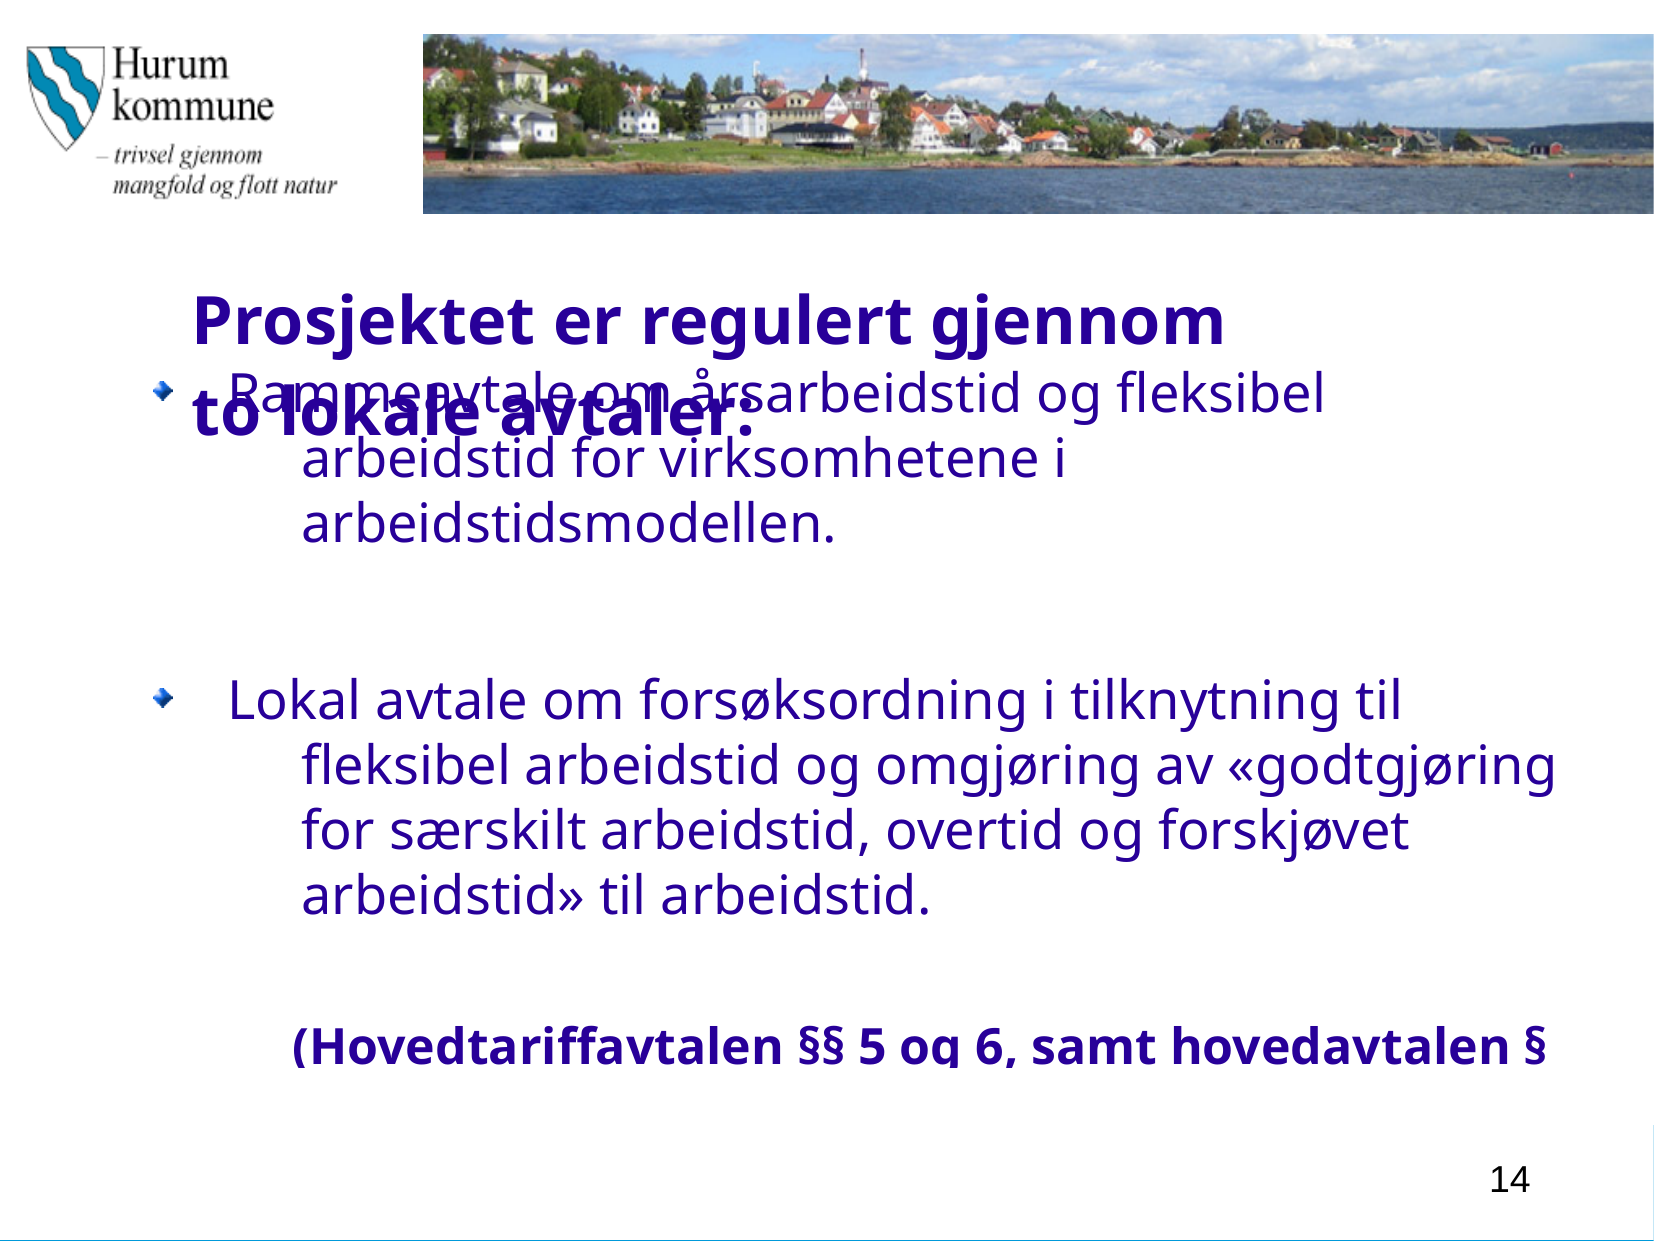

Prosjektet er regulert gjennom
to lokale avtaler:
# Rammeavtale om årsarbeidstid og fleksibel arbeidstid for virksomhetene i arbeidstidsmodellen.
Lokal avtale om forsøksordning i tilknytning til fleksibel arbeidstid og omgjøring av «godtgjøring for særskilt arbeidstid, overtid og forskjøvet arbeidstid» til arbeidstid.
 (Hovedtariffavtalen §§ 5 og 6, samt hovedavtalen § 4-6 om lokal forsøksordning).
- trivsel gjennom mangfold og flott natur